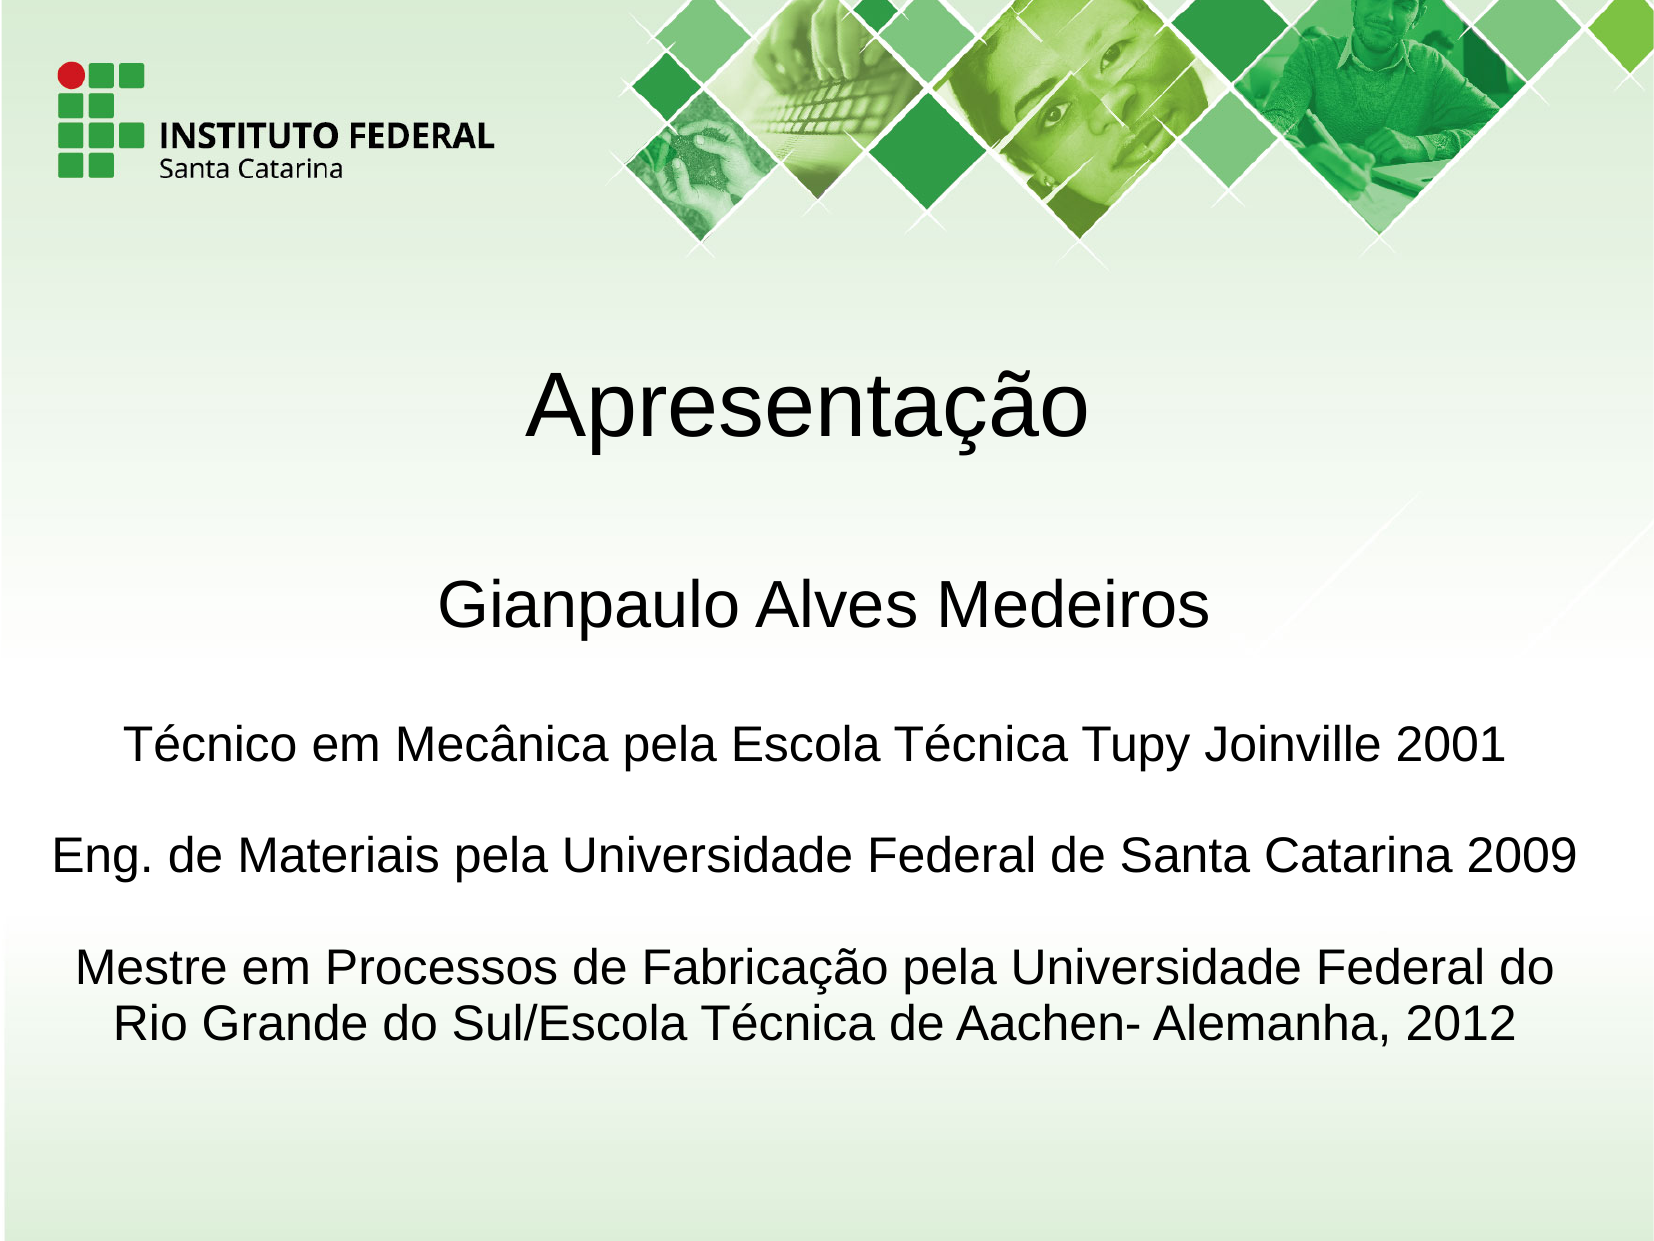

Gianpaulo Alves Medeiros
Técnico em Mecânica pela Escola Técnica Tupy Joinville 2001
Eng. de Materiais pela Universidade Federal de Santa Catarina 2009
Mestre em Processos de Fabricação pela Universidade Federal do Rio Grande do Sul/Escola Técnica de Aachen- Alemanha, 2012
# Apresentação